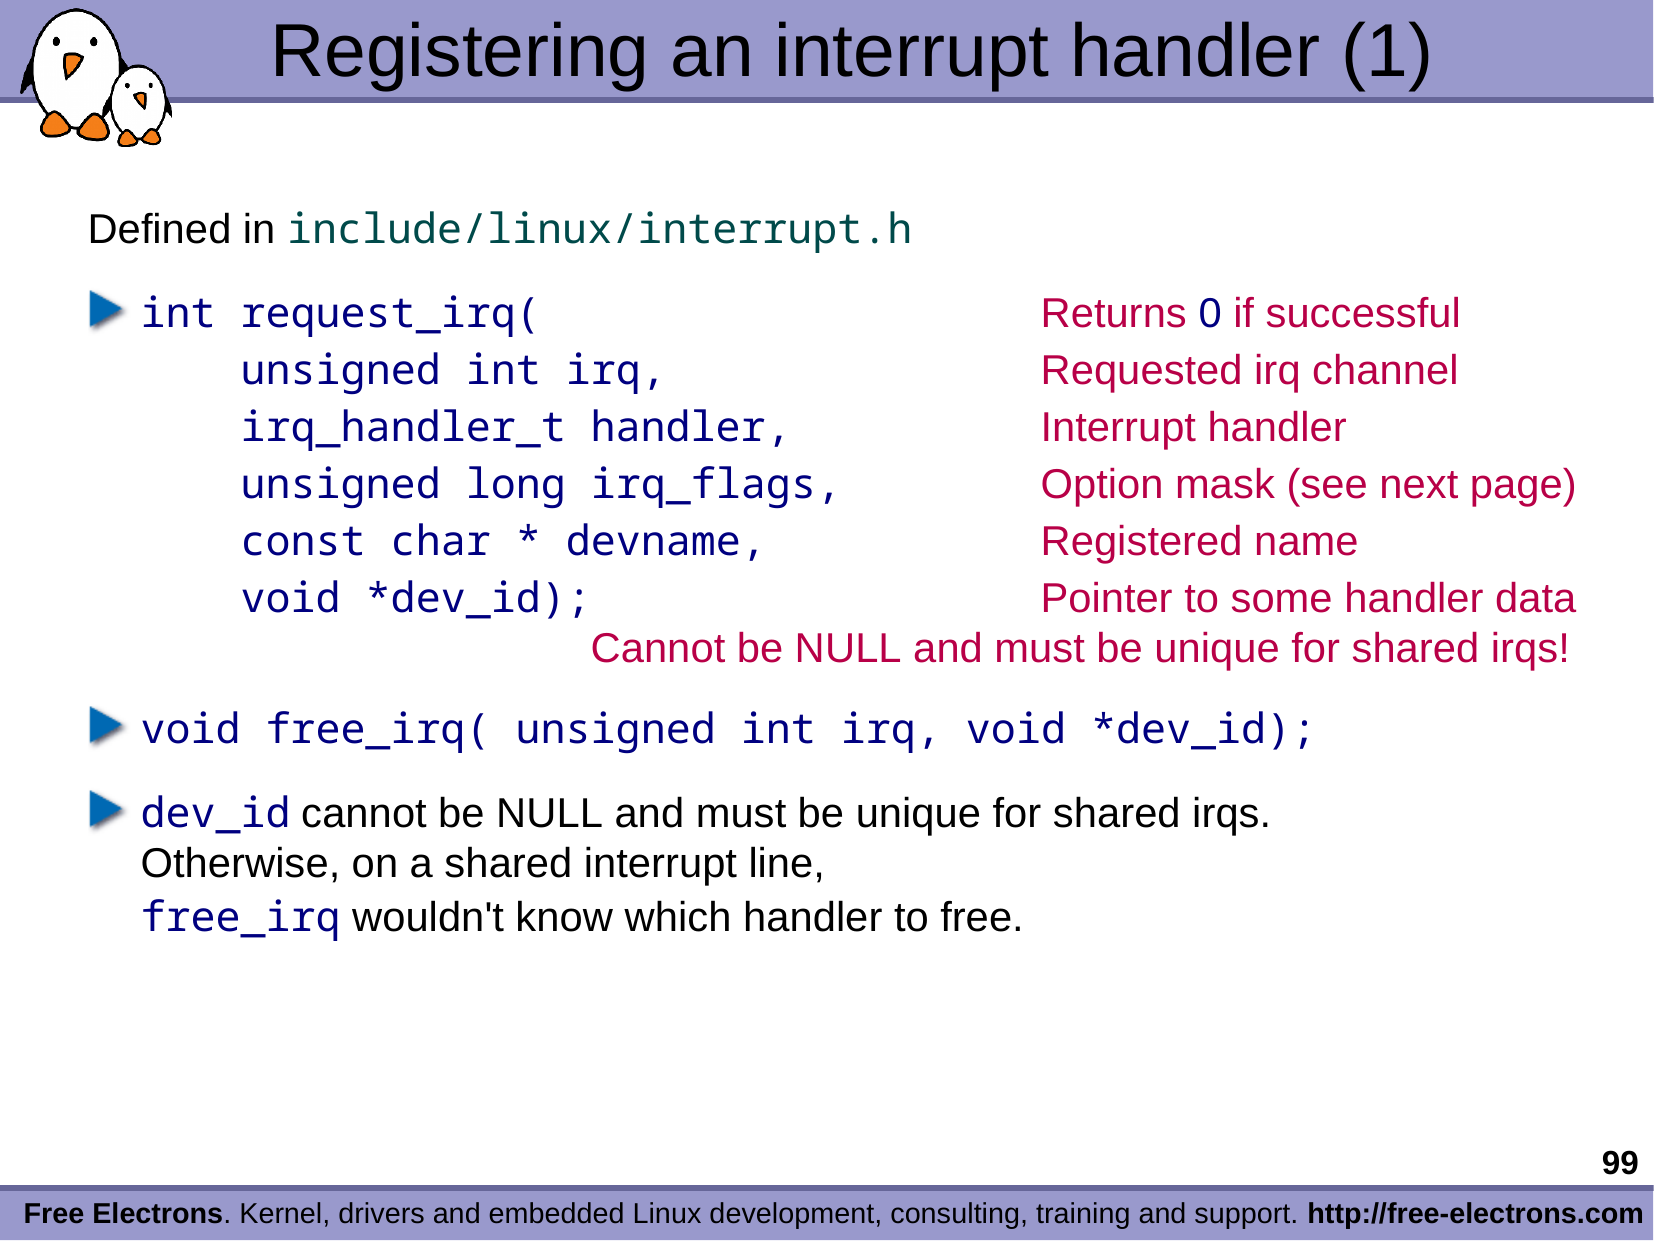

# Registering an interrupt handler (1)
Defined in include/linux/interrupt.h
int request_irq(							Returns 0 if successful
 unsigned int irq,				 	Requested irq channel
 irq_handler_t handler,				Interrupt handler
 unsigned long irq_flags, 			Option mask (see next page)
 const char * devname, 			 Registered name
 void *dev_id); 			Pointer to some handler data
				 		Cannot be NULL and must be unique for shared irqs!
void free_irq( unsigned int irq, void *dev_id);
dev_id cannot be NULL and must be unique for shared irqs.
Otherwise, on a shared interrupt line,
free_irq wouldn't know which handler to free.